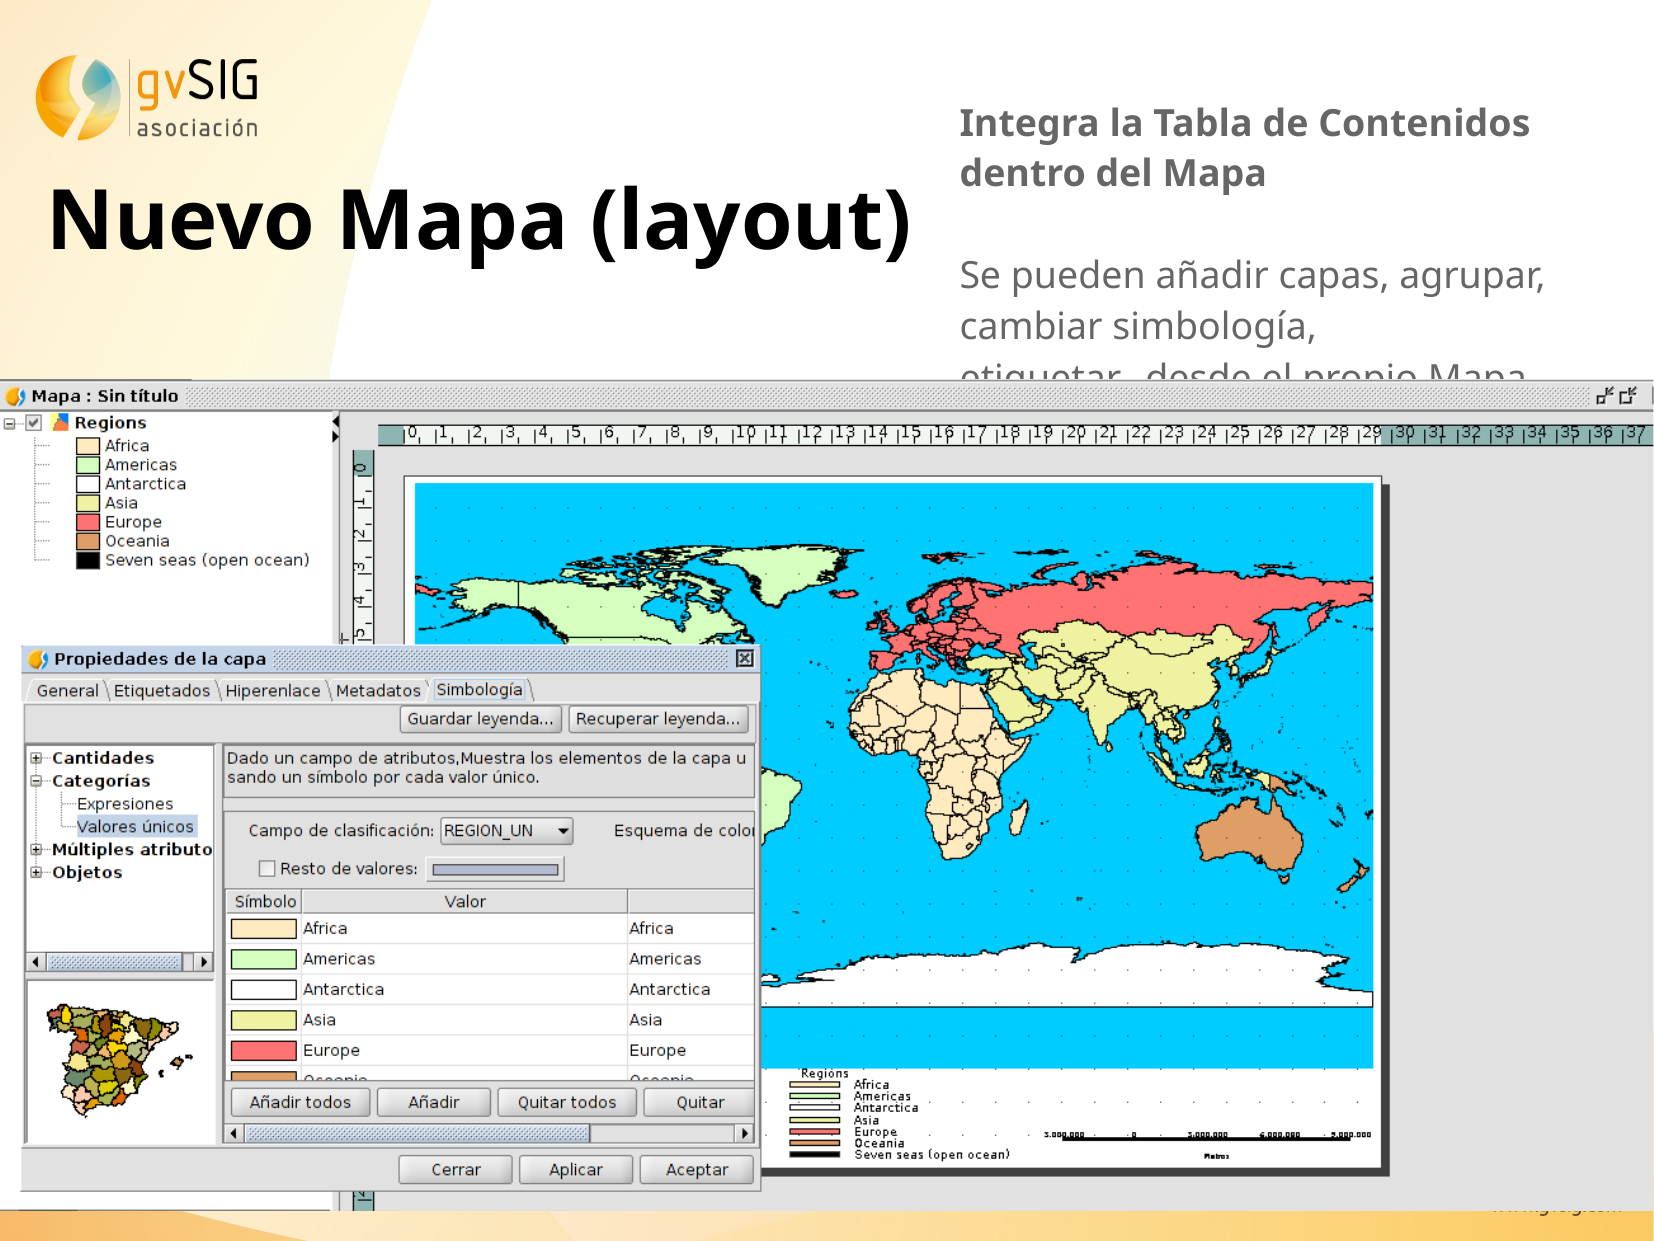

Integra la Tabla de Contenidos dentro del Mapa
Se pueden añadir capas, agrupar, cambiar simbología, etiquetar...desde el propio Mapa
# Nuevo Mapa (layout)